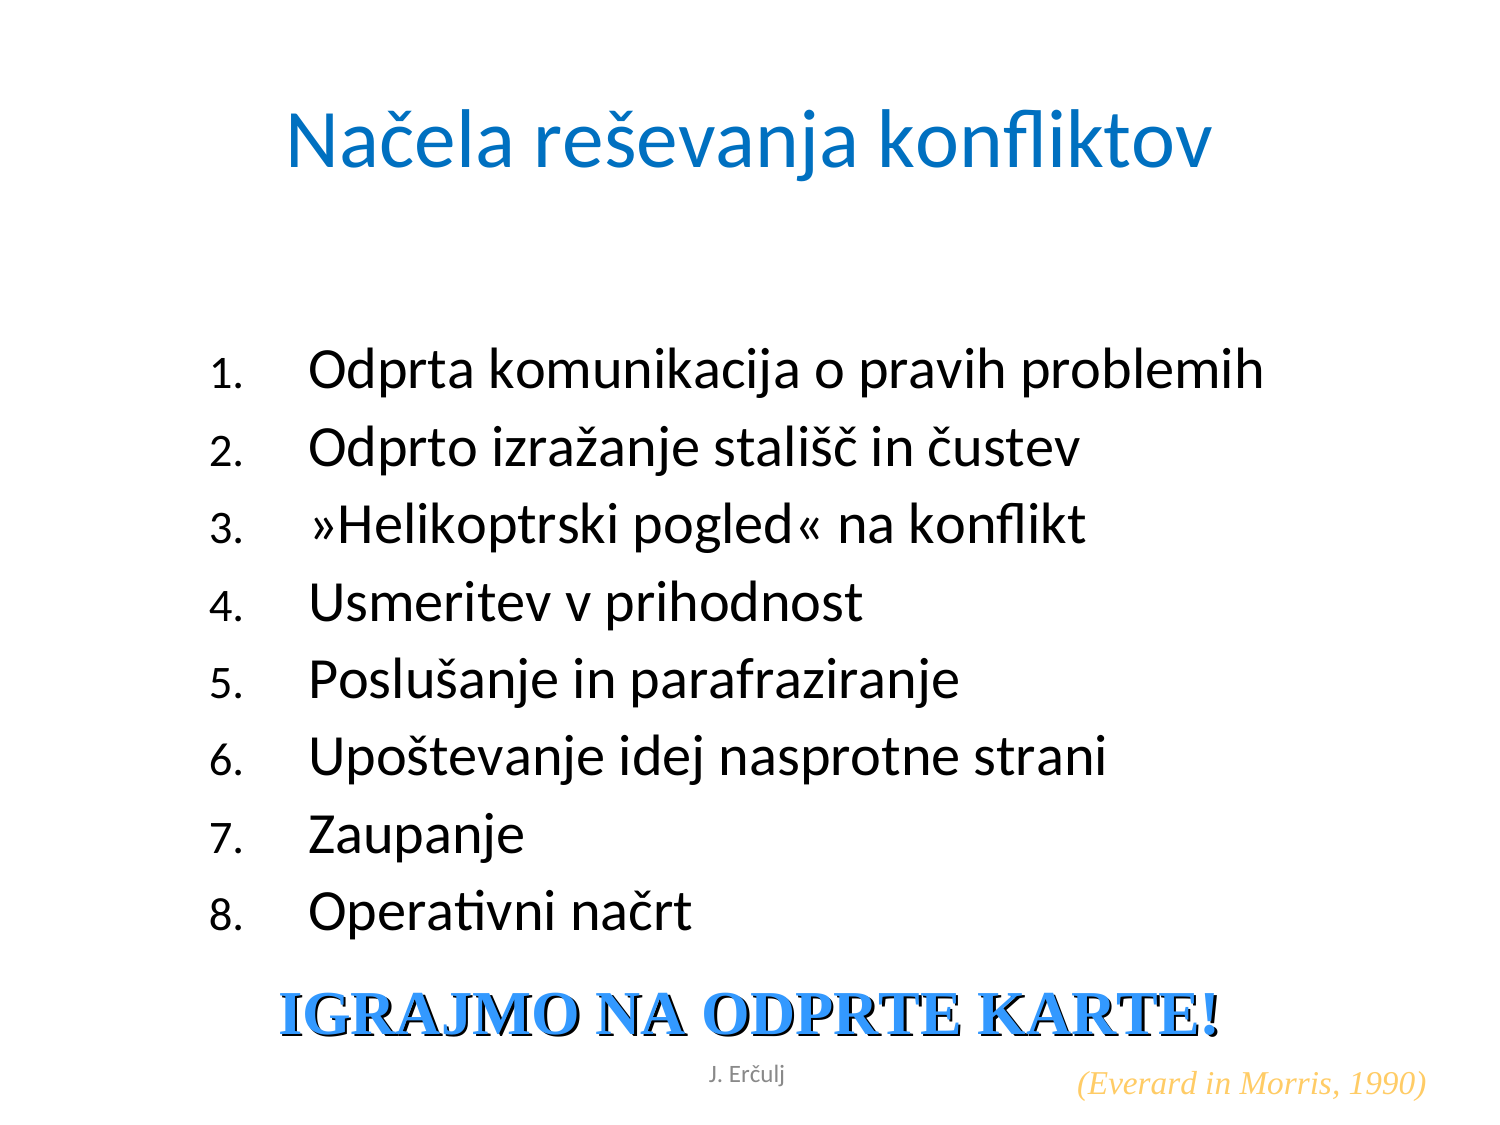

# Načela reševanja konfliktov
Odprta komunikacija o pravih problemih
Odprto izražanje stališč in čustev
»Helikoptrski pogled« na konflikt
Usmeritev v prihodnost
Poslušanje in parafraziranje
Upoštevanje idej nasprotne strani
Zaupanje
Operativni načrt
IGRAJMO NA ODPRTE KARTE!
J. Erčulj
(Everard in Morris, 1990)